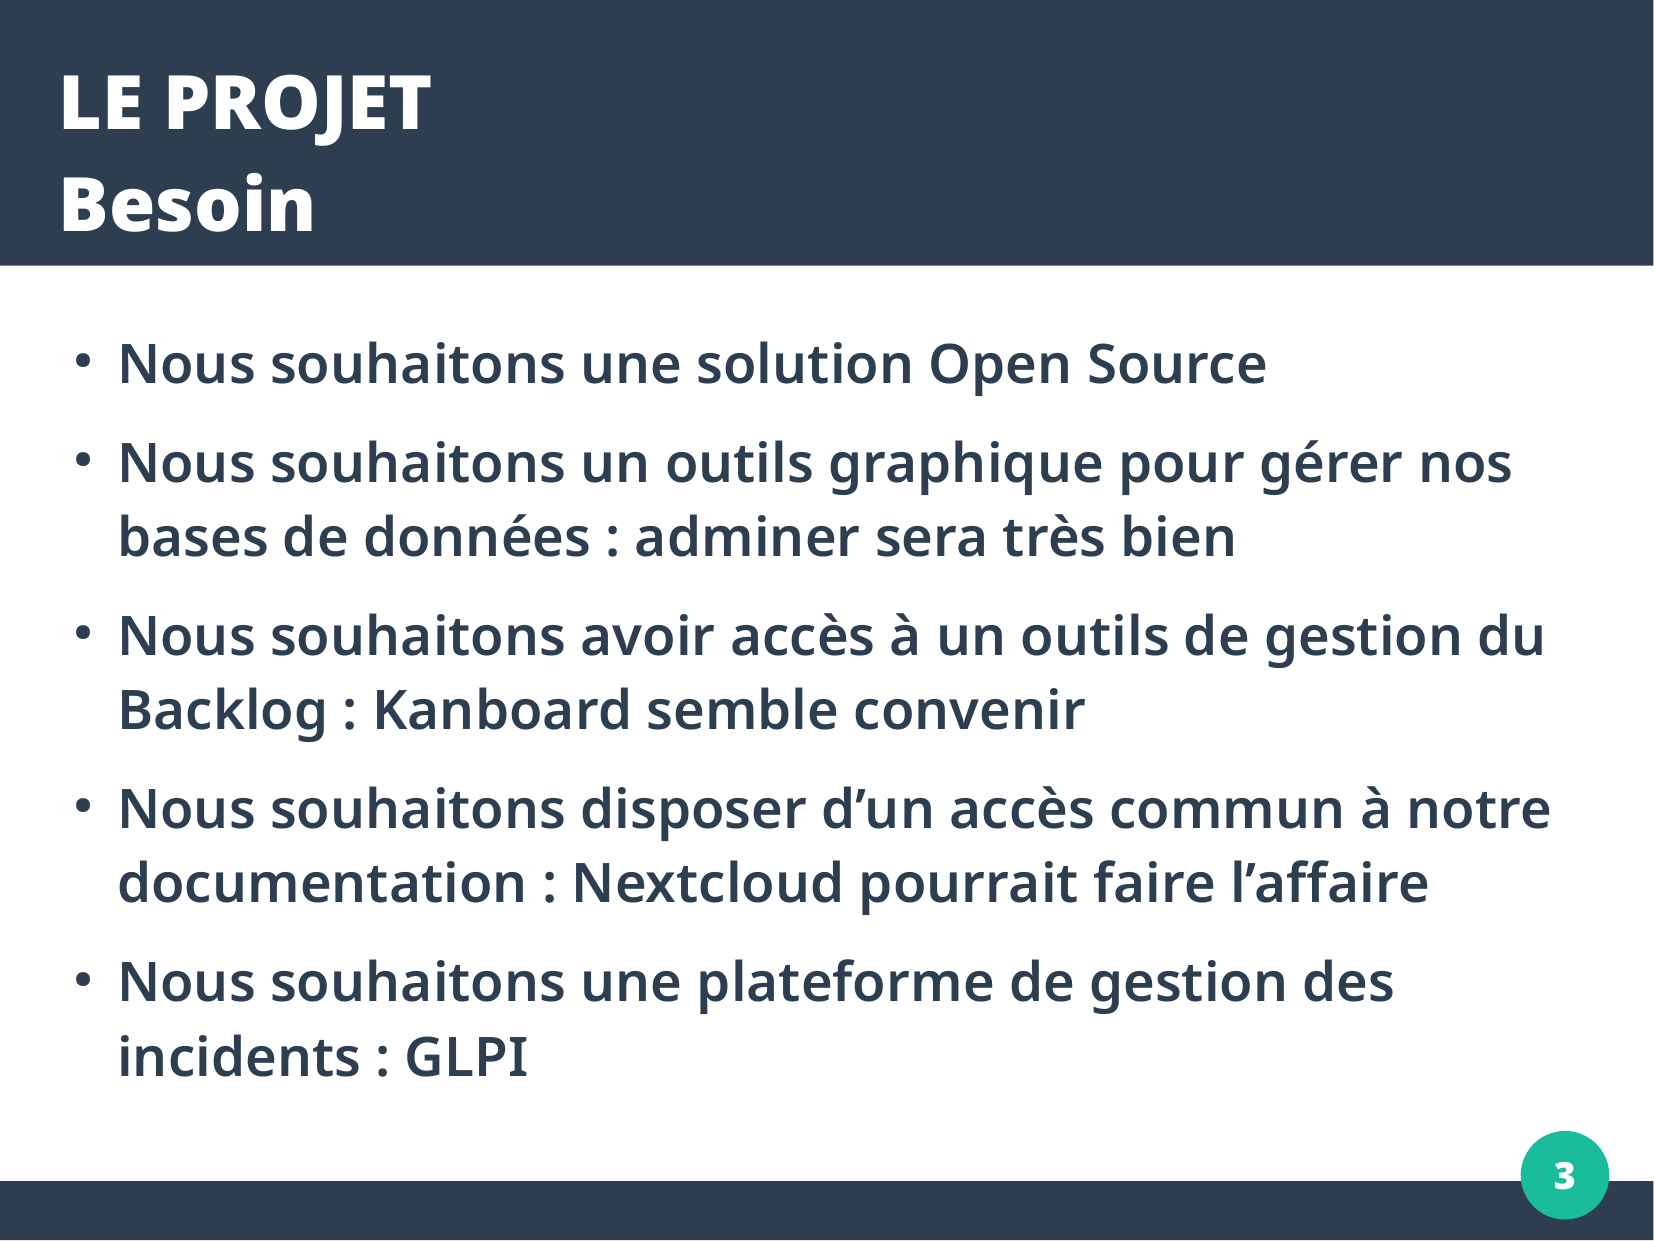

# LE PROJET Besoin
Nous souhaitons une solution Open Source
Nous souhaitons un outils graphique pour gérer nos bases de données : adminer sera très bien
Nous souhaitons avoir accès à un outils de gestion du Backlog : Kanboard semble convenir
Nous souhaitons disposer d’un accès commun à notre documentation : Nextcloud pourrait faire l’affaire
Nous souhaitons une plateforme de gestion des incidents : GLPI
3